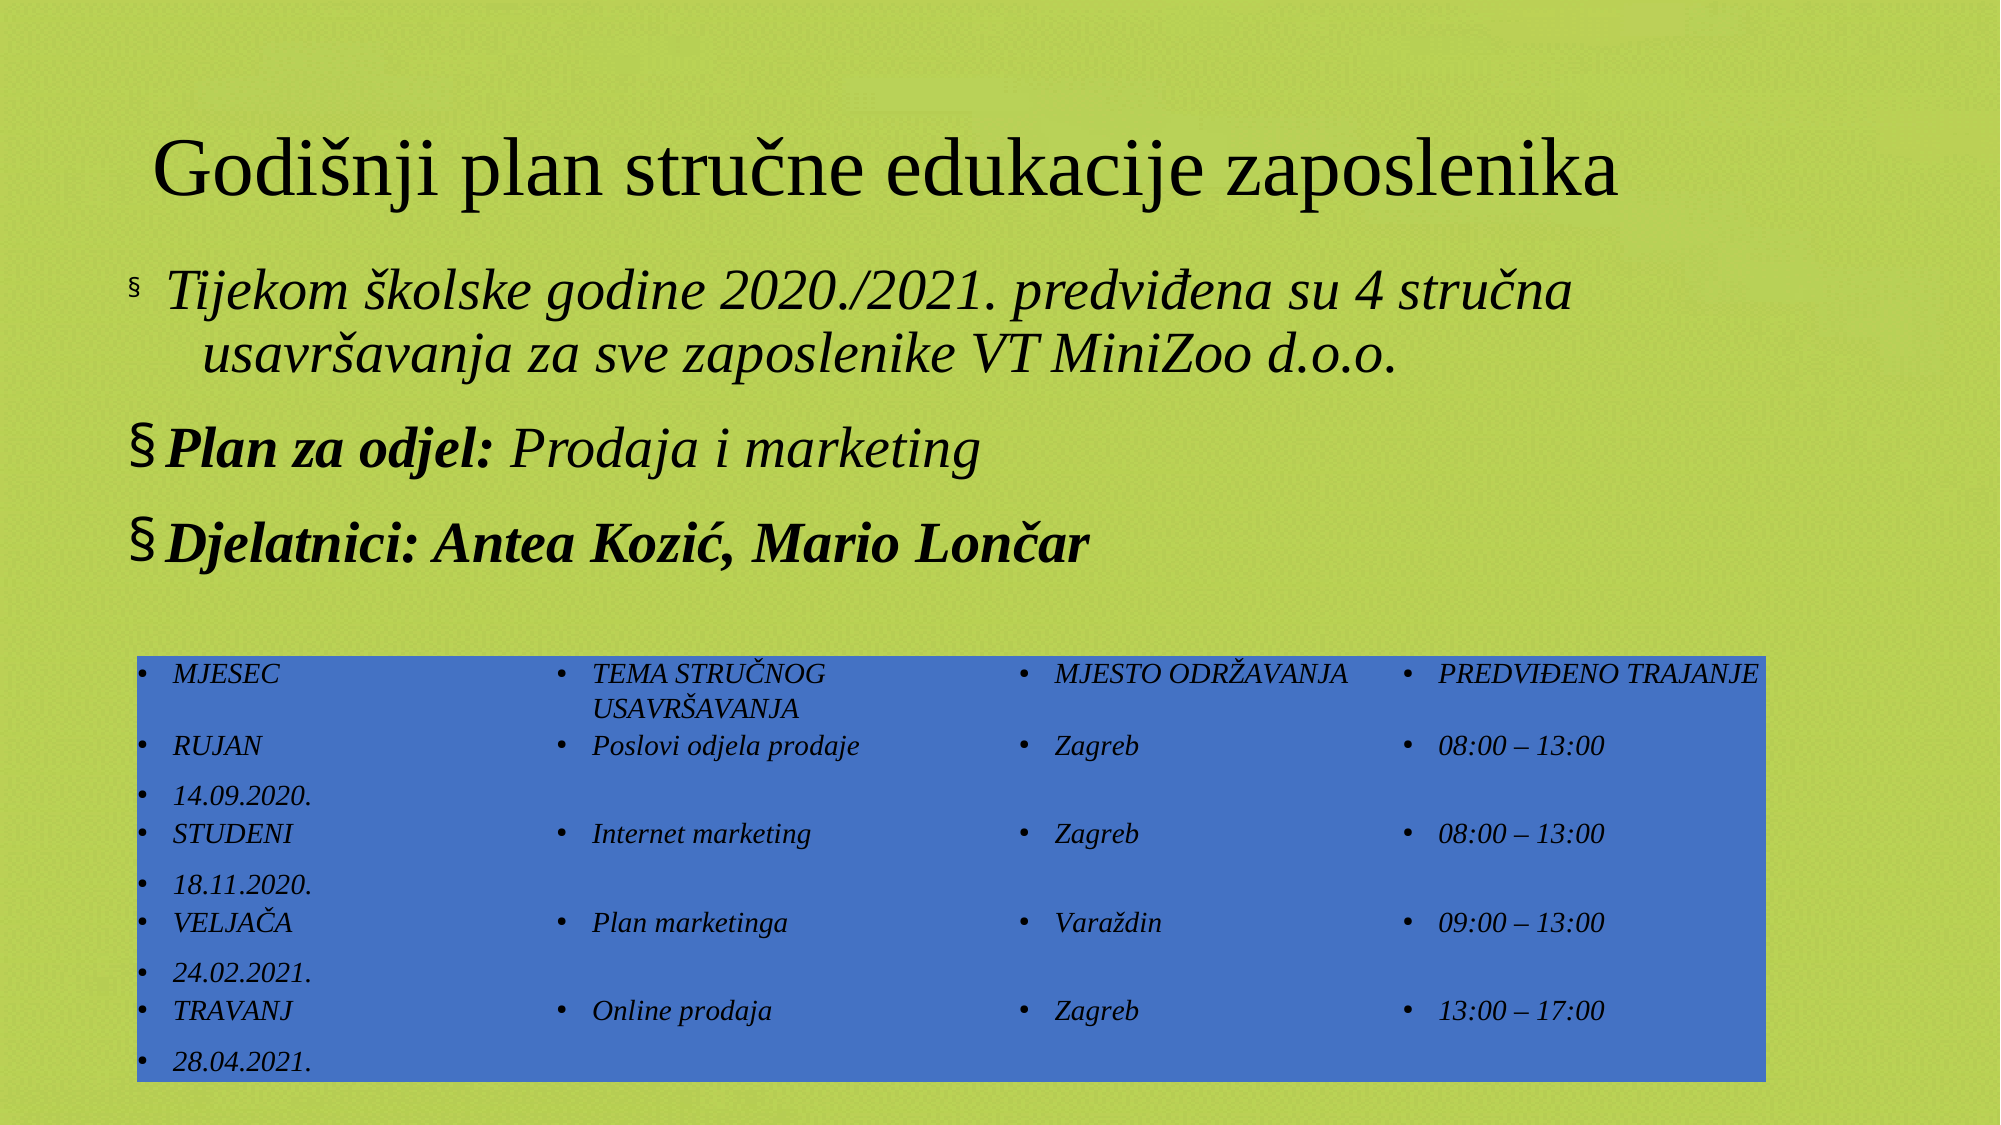

# Godišnji plan stručne edukacije zaposlenika
Tijekom školske godine 2020./2021. predviđena su 4 stručna usavršavanja za sve zaposlenike VT MiniZoo d.o.o.
Plan za odjel: Prodaja i marketing
Djelatnici: Antea Kozić, Mario Lončar
| MJESEC | TEMA STRUČNOG USAVRŠAVANJA | MJESTO ODRŽAVANJA | PREDVIĐENO TRAJANJE |
| --- | --- | --- | --- |
| RUJAN 14.09.2020. | Poslovi odjela prodaje | Zagreb | 08:00 – 13:00 |
| STUDENI 18.11.2020. | Internet marketing | Zagreb | 08:00 – 13:00 |
| VELJAČA 24.02.2021. | Plan marketinga | Varaždin | 09:00 – 13:00 |
| TRAVANJ 28.04.2021. | Online prodaja | Zagreb | 13:00 – 17:00 |